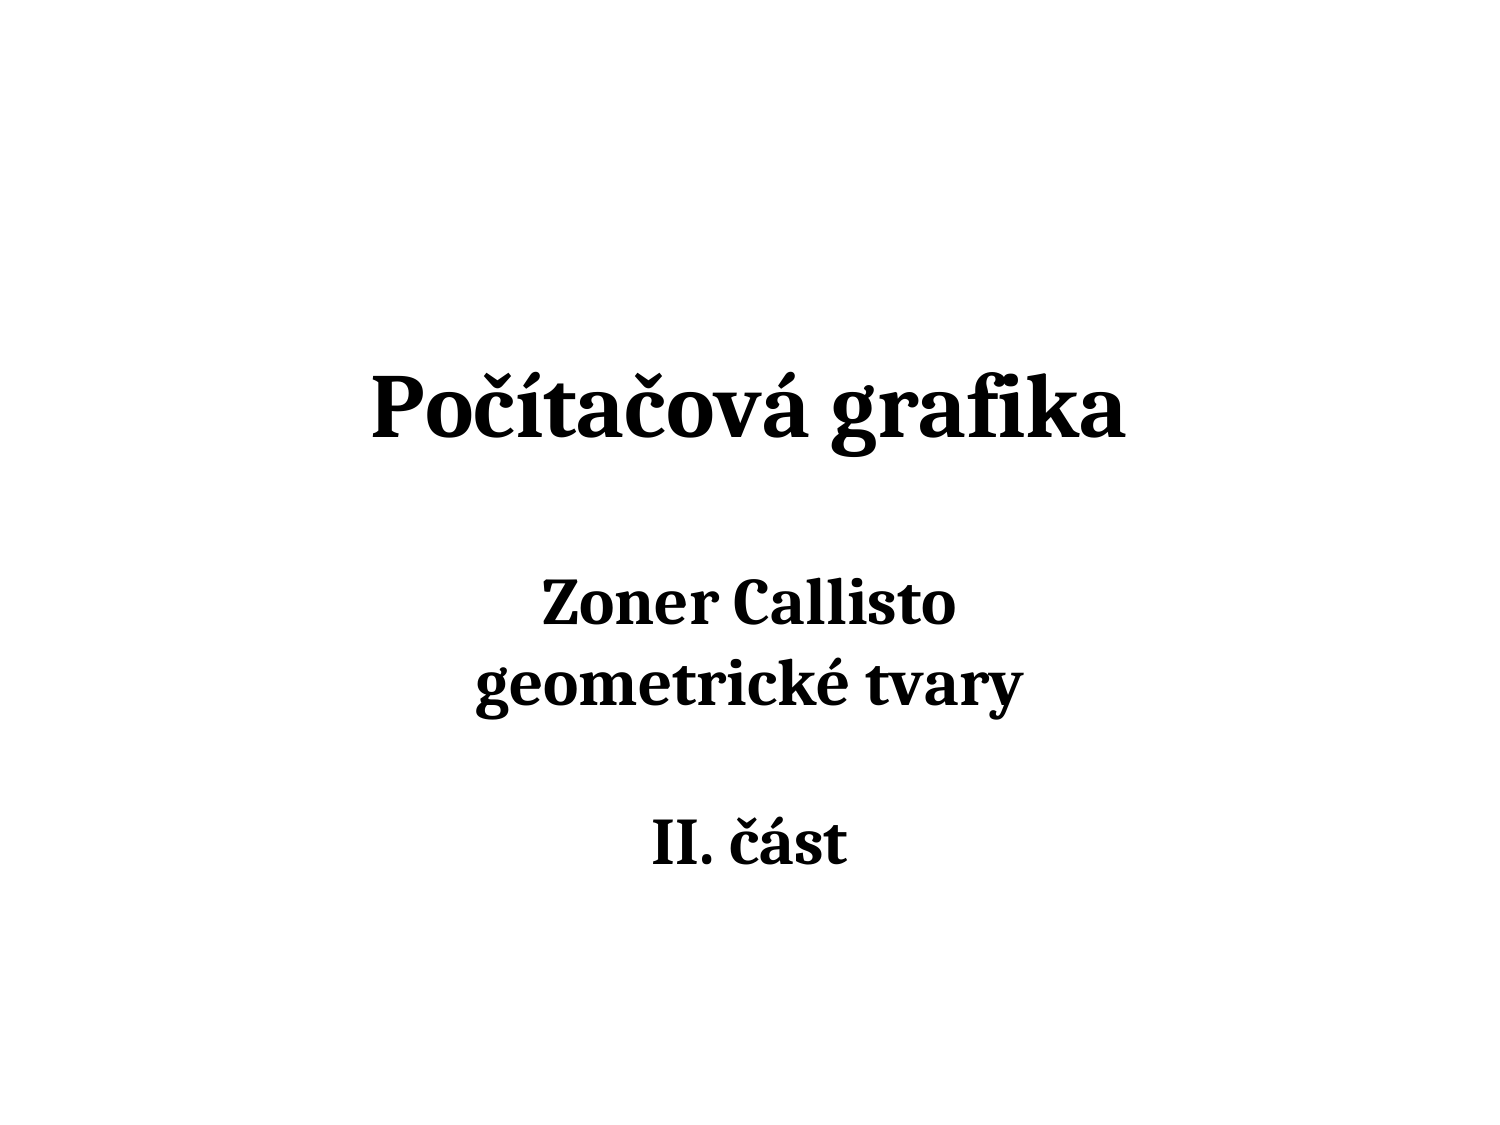

Počítačová grafika
Zoner Callisto
geometrické tvary
II. část